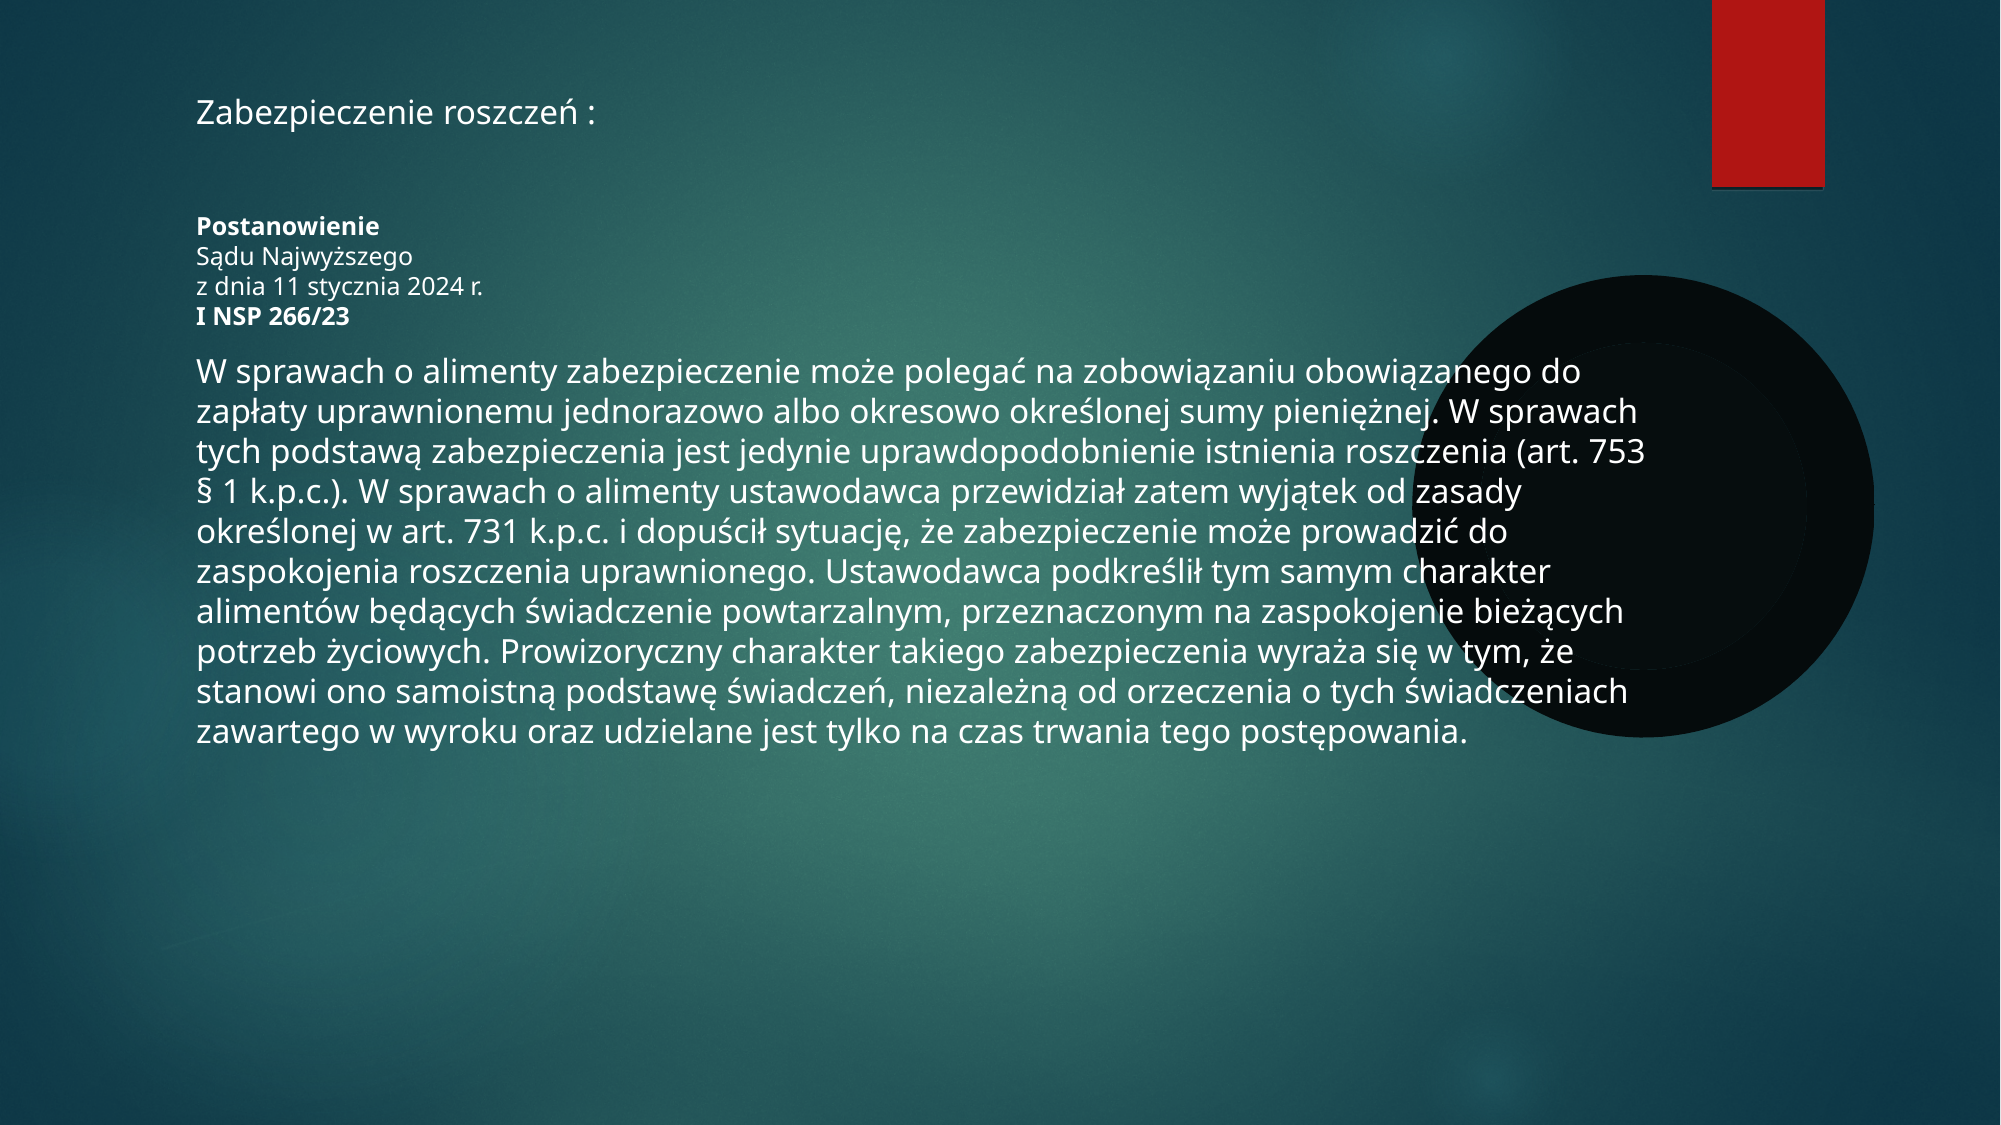

# Zabezpieczenie roszczeń : Postanowienie Sądu Najwyższego z dnia 11 stycznia 2024 r. I NSP 266/23 W sprawach o alimenty zabezpieczenie może polegać na zobowiązaniu obowiązanego do zapłaty uprawnionemu jednorazowo albo okresowo określonej sumy pieniężnej. W sprawach tych podstawą zabezpieczenia jest jedynie uprawdopodobnienie istnienia roszczenia (art. 753 § 1 k.p.c.). W sprawach o alimenty ustawodawca przewidział zatem wyjątek od zasady określonej w art. 731 k.p.c. i dopuścił sytuację, że zabezpieczenie może prowadzić do zaspokojenia roszczenia uprawnionego. Ustawodawca podkreślił tym samym charakter alimentów będących świadczenie powtarzalnym, przeznaczonym na zaspokojenie bieżących potrzeb życiowych. Prowizoryczny charakter takiego zabezpieczenia wyraża się w tym, że stanowi ono samoistną podstawę świadczeń, niezależną od orzeczenia o tych świadczeniach zawartego w wyroku oraz udzielane jest tylko na czas trwania tego postępowania.